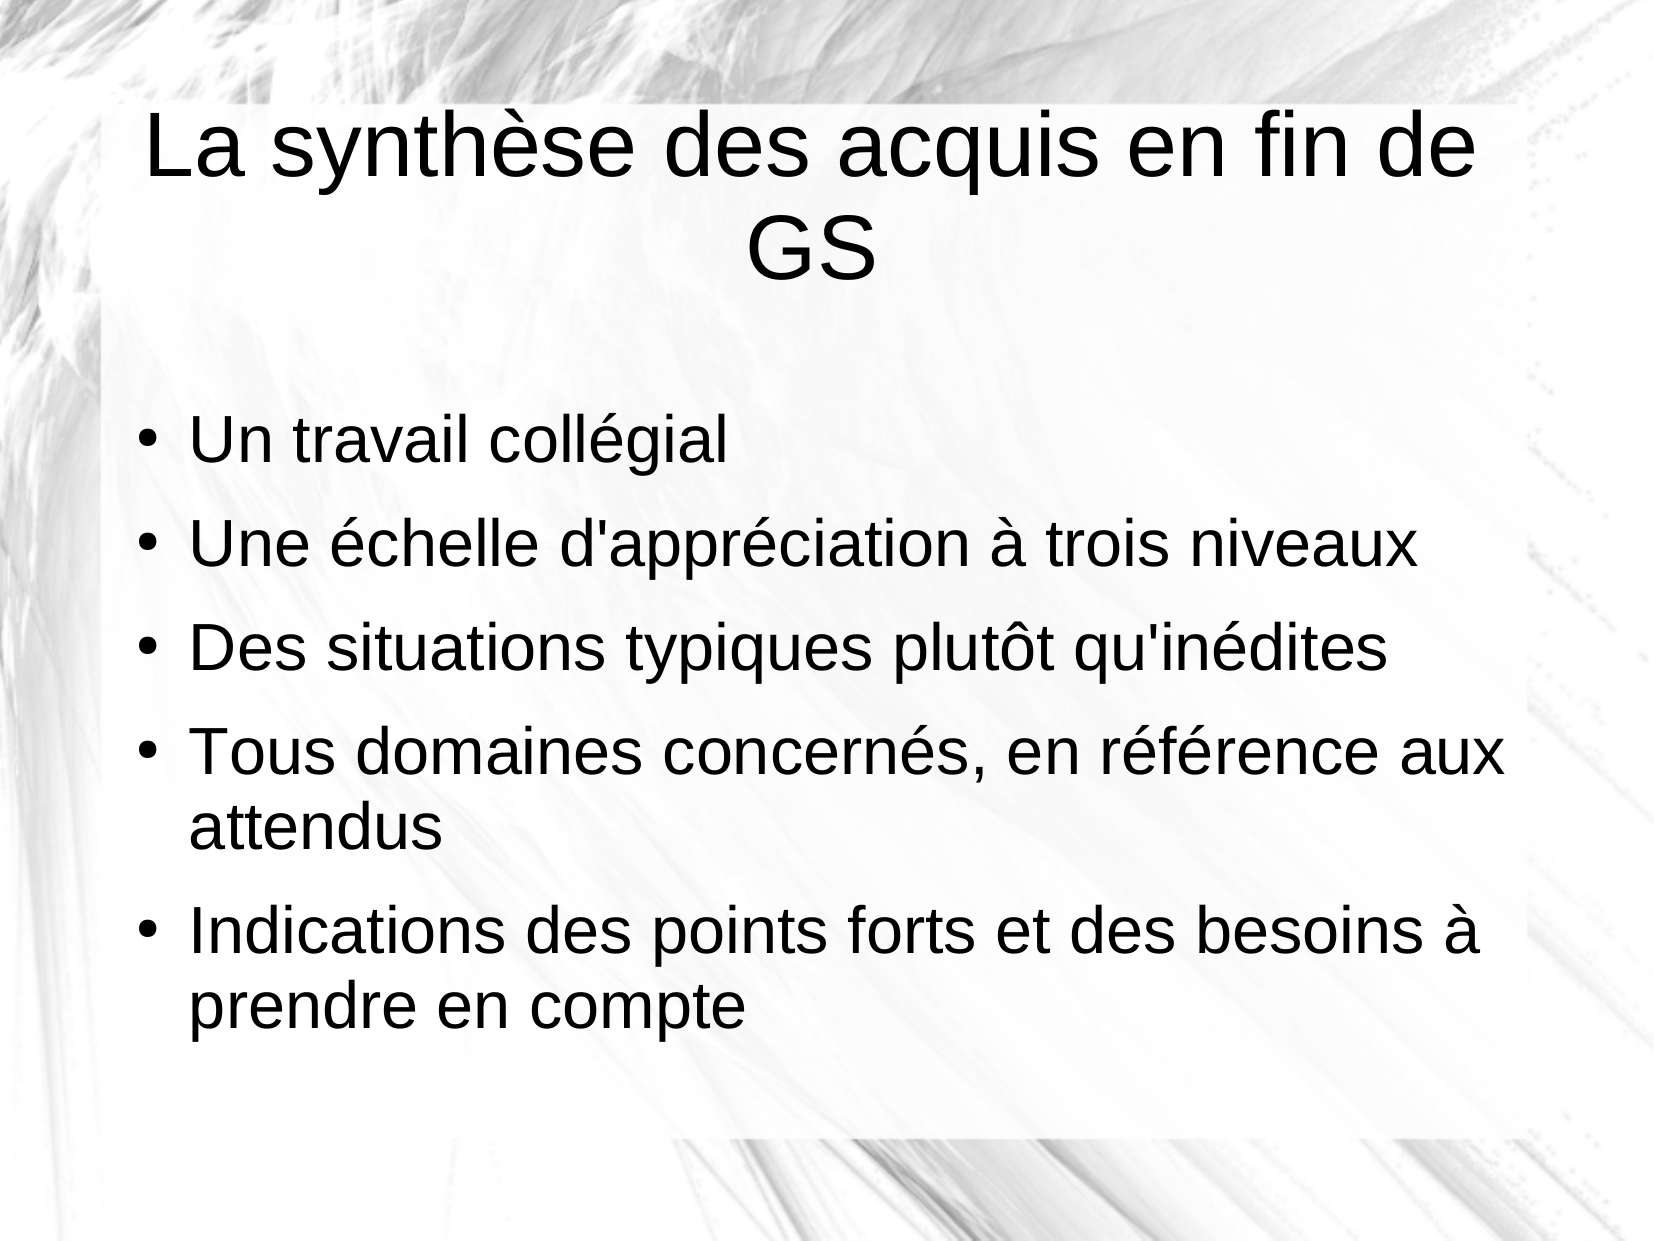

# La synthèse des acquis en fin de GS
Un travail collégial
Une échelle d'appréciation à trois niveaux
Des situations typiques plutôt qu'inédites
Tous domaines concernés, en référence aux attendus
Indications des points forts et des besoins à prendre en compte